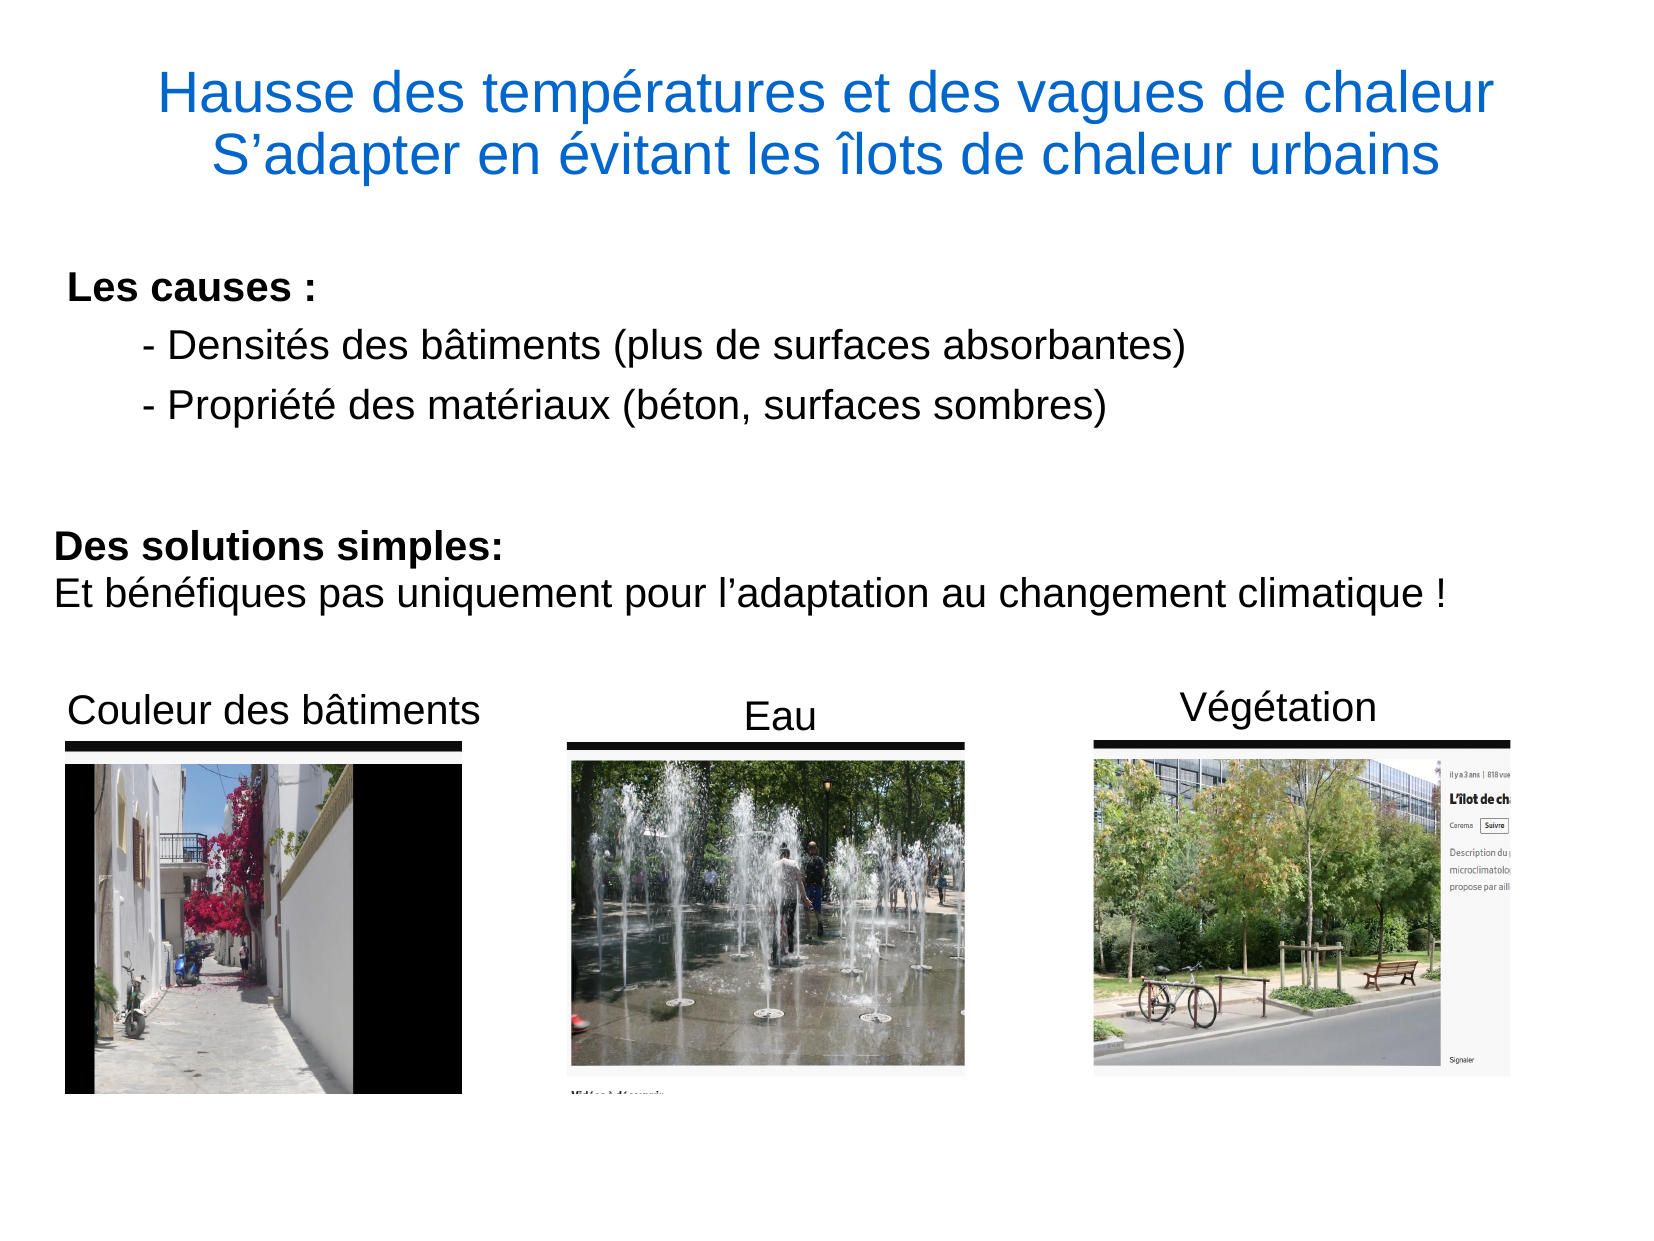

# Hausse des températures et des vagues de chaleur S’adapter en évitant les îlots de chaleur urbains
Les causes :
	- Densités des bâtiments (plus de surfaces absorbantes)
	- Propriété des matériaux (béton, surfaces sombres)
Des solutions simples:
Et bénéfiques pas uniquement pour l’adaptation au changement climatique !
Végétation
Couleur des bâtiments
Eau